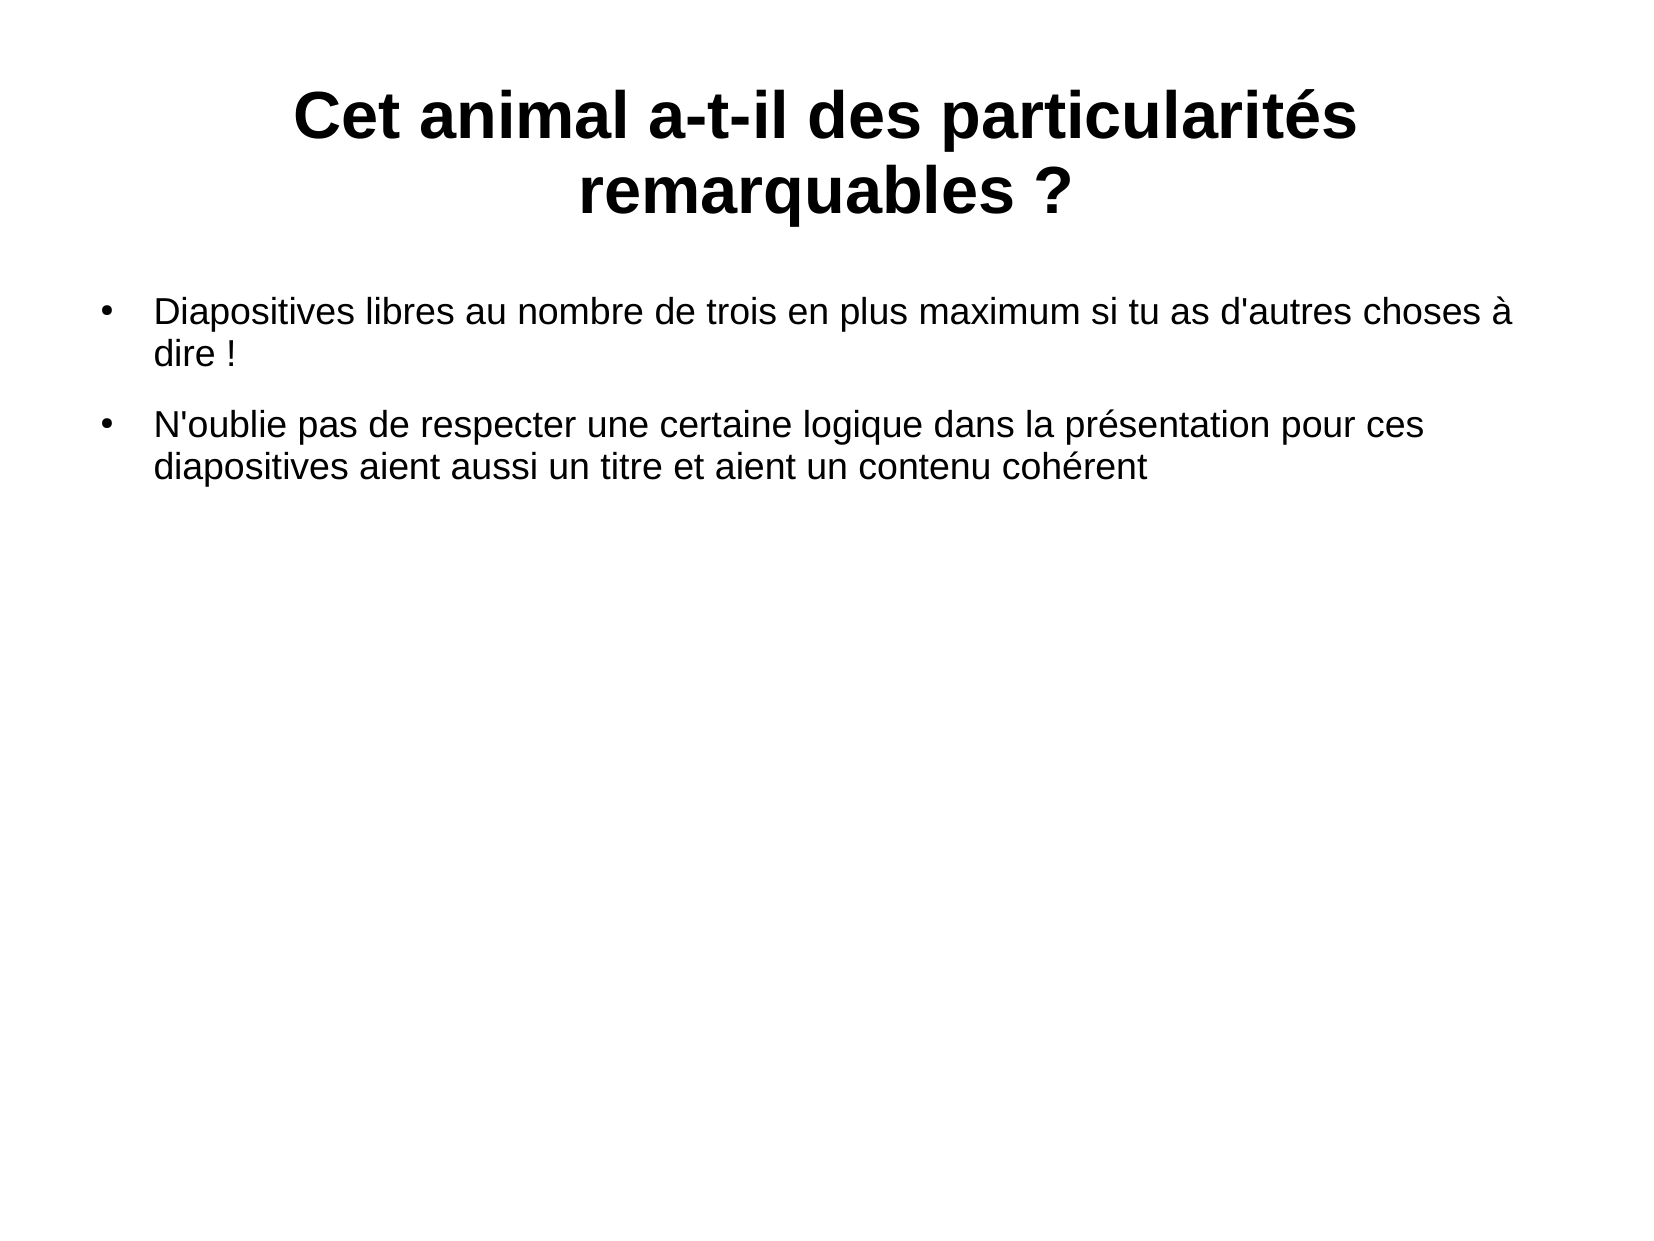

# Cet animal a-t-il des particularités remarquables ?
Diapositives libres au nombre de trois en plus maximum si tu as d'autres choses à dire !
N'oublie pas de respecter une certaine logique dans la présentation pour ces diapositives aient aussi un titre et aient un contenu cohérent